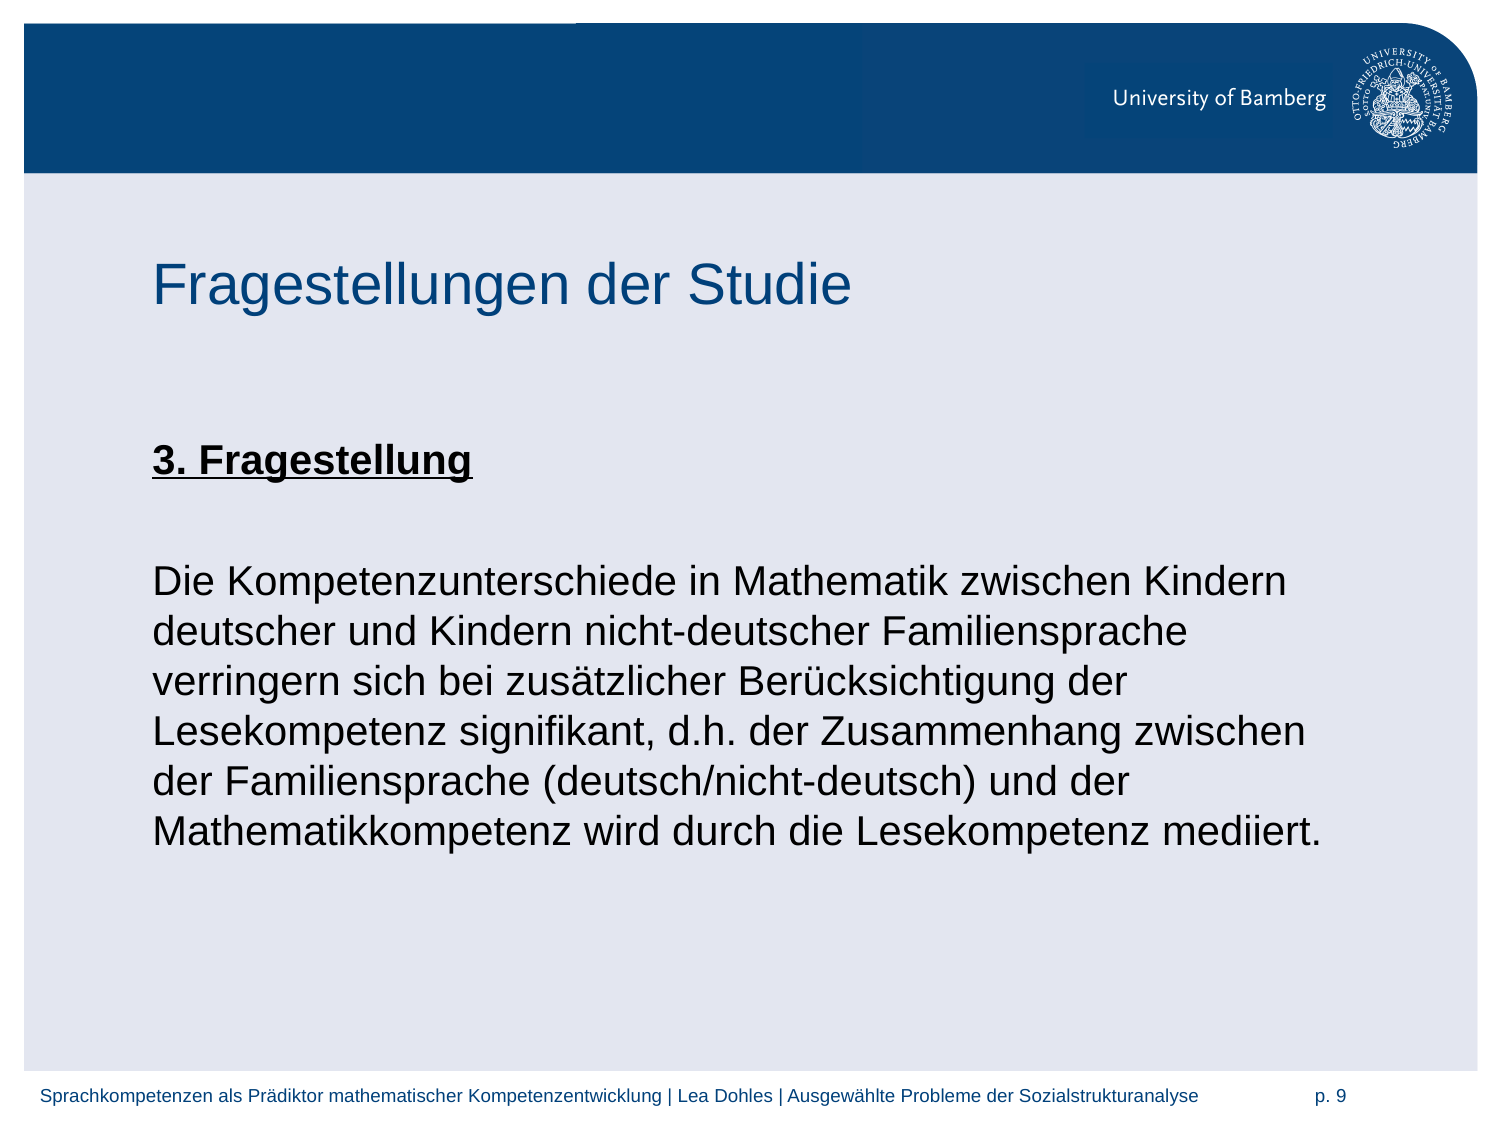

# Fragestellungen der Studie
3. Fragestellung
Die Kompetenzunterschiede in Mathematik zwischen Kindern deutscher und Kindern nicht-deutscher Familiensprache verringern sich bei zusätzlicher Berücksichtigung der Lesekompetenz signifikant, d.h. der Zusammenhang zwischen der Familiensprache (deutsch/nicht-deutsch) und der Mathematikkompetenz wird durch die Lesekompetenz mediiert.